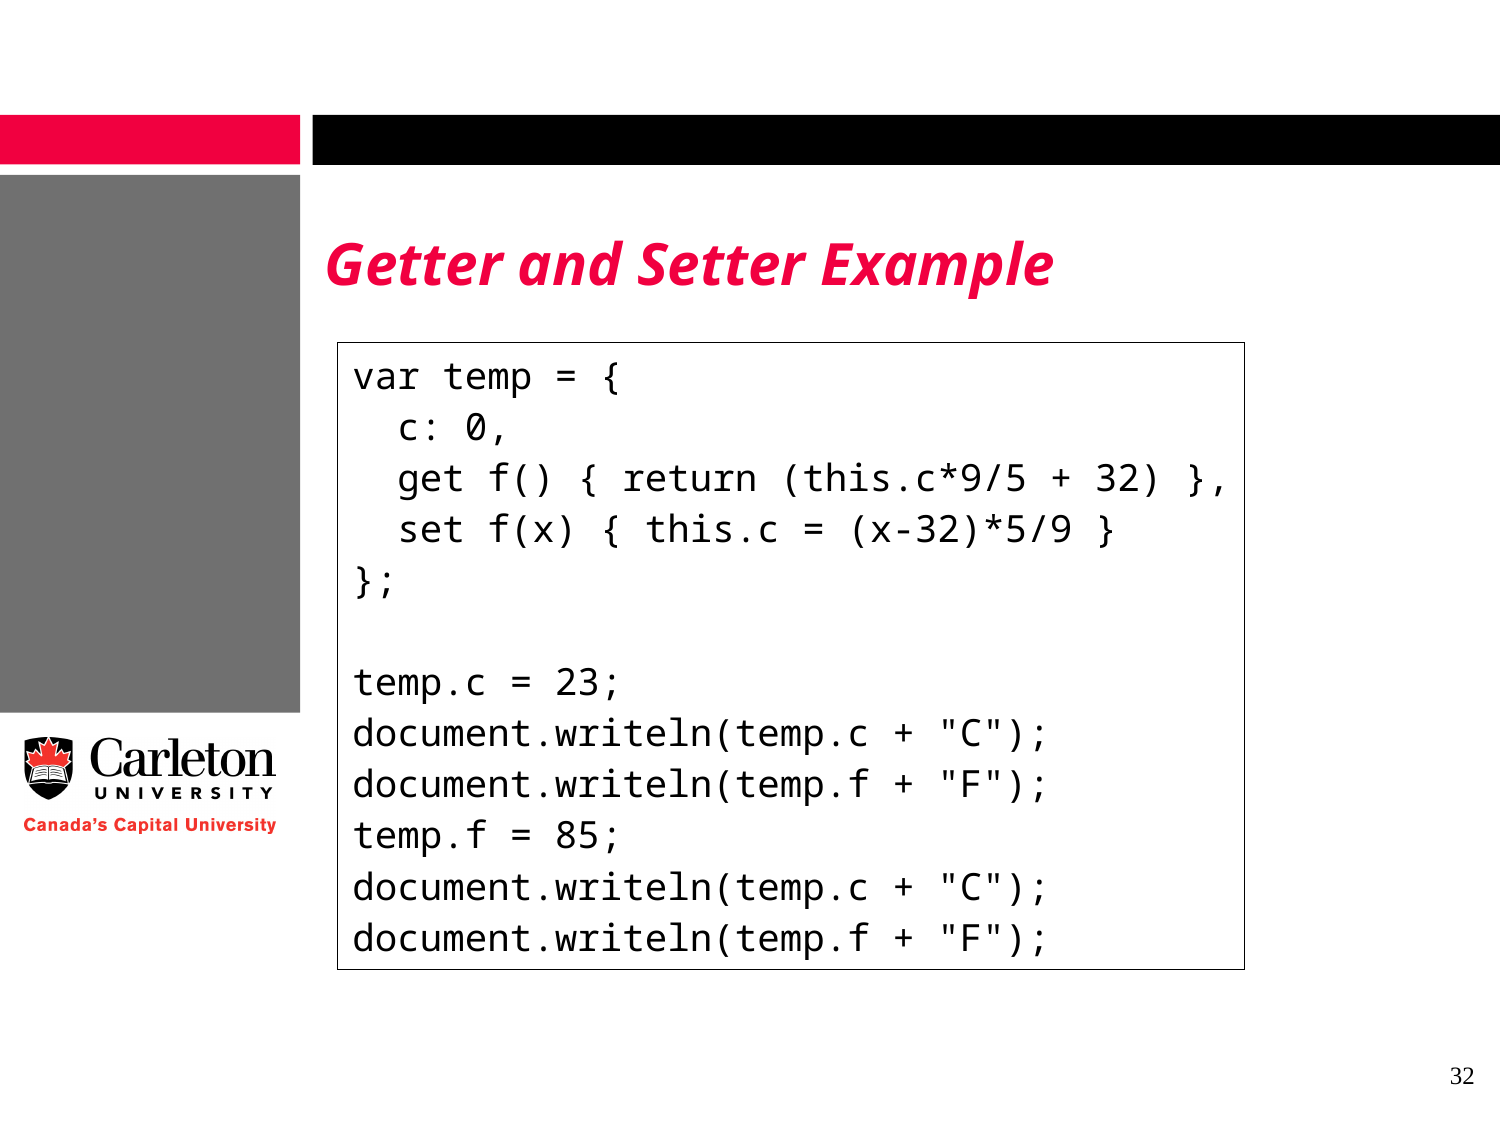

# Getter and Setter Example
var temp = {
 c: 0,
 get f() { return (this.c*9/5 + 32) },
 set f(x) { this.c = (x-32)*5/9 }
};
temp.c = 23;
document.writeln(temp.c + "C");
document.writeln(temp.f + "F");
temp.f = 85;
document.writeln(temp.c + "C");
document.writeln(temp.f + "F");
32